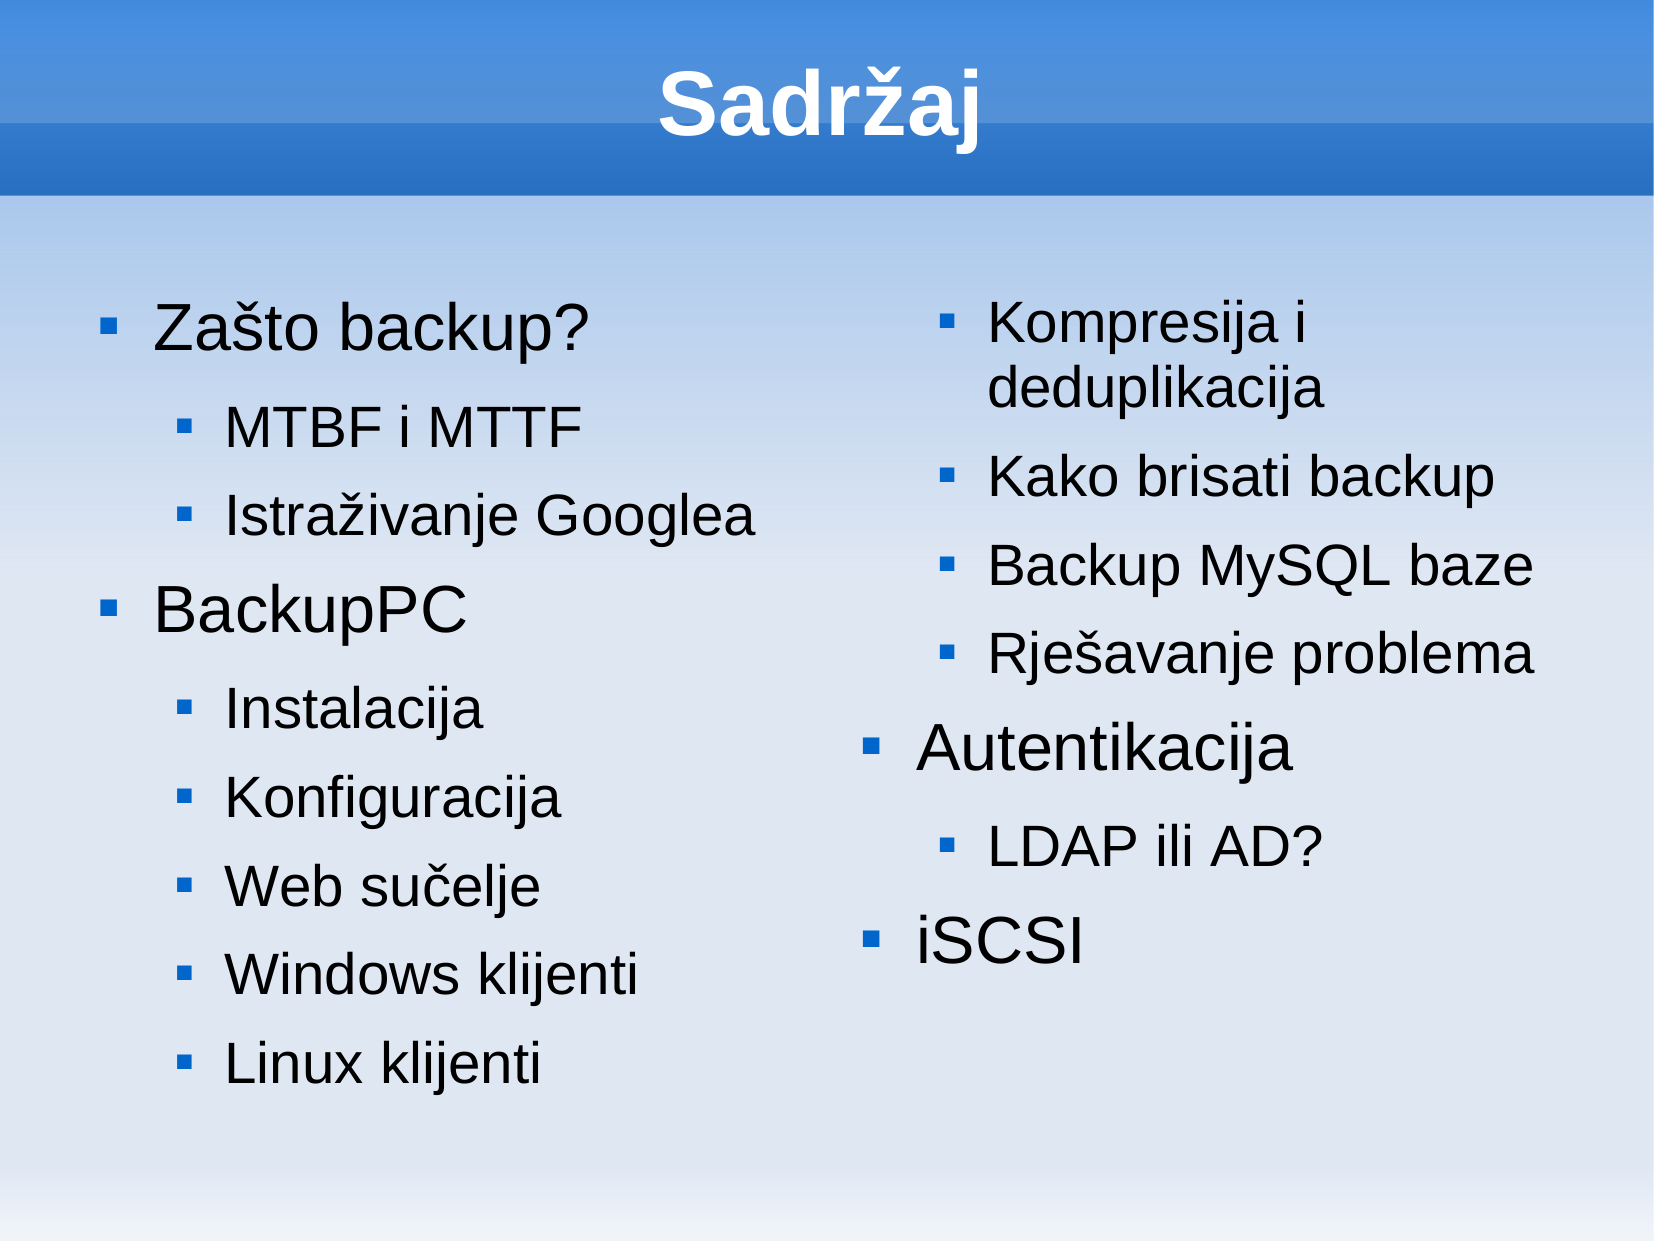

# Sadržaj
Zašto backup?
MTBF i MTTF
Istraživanje Googlea
BackupPC
Instalacija
Konfiguracija
Web sučelje
Windows klijenti
Linux klijenti
Kompresija i deduplikacija
Kako brisati backup
Backup MySQL baze
Rješavanje problema
Autentikacija
LDAP ili AD?
iSCSI